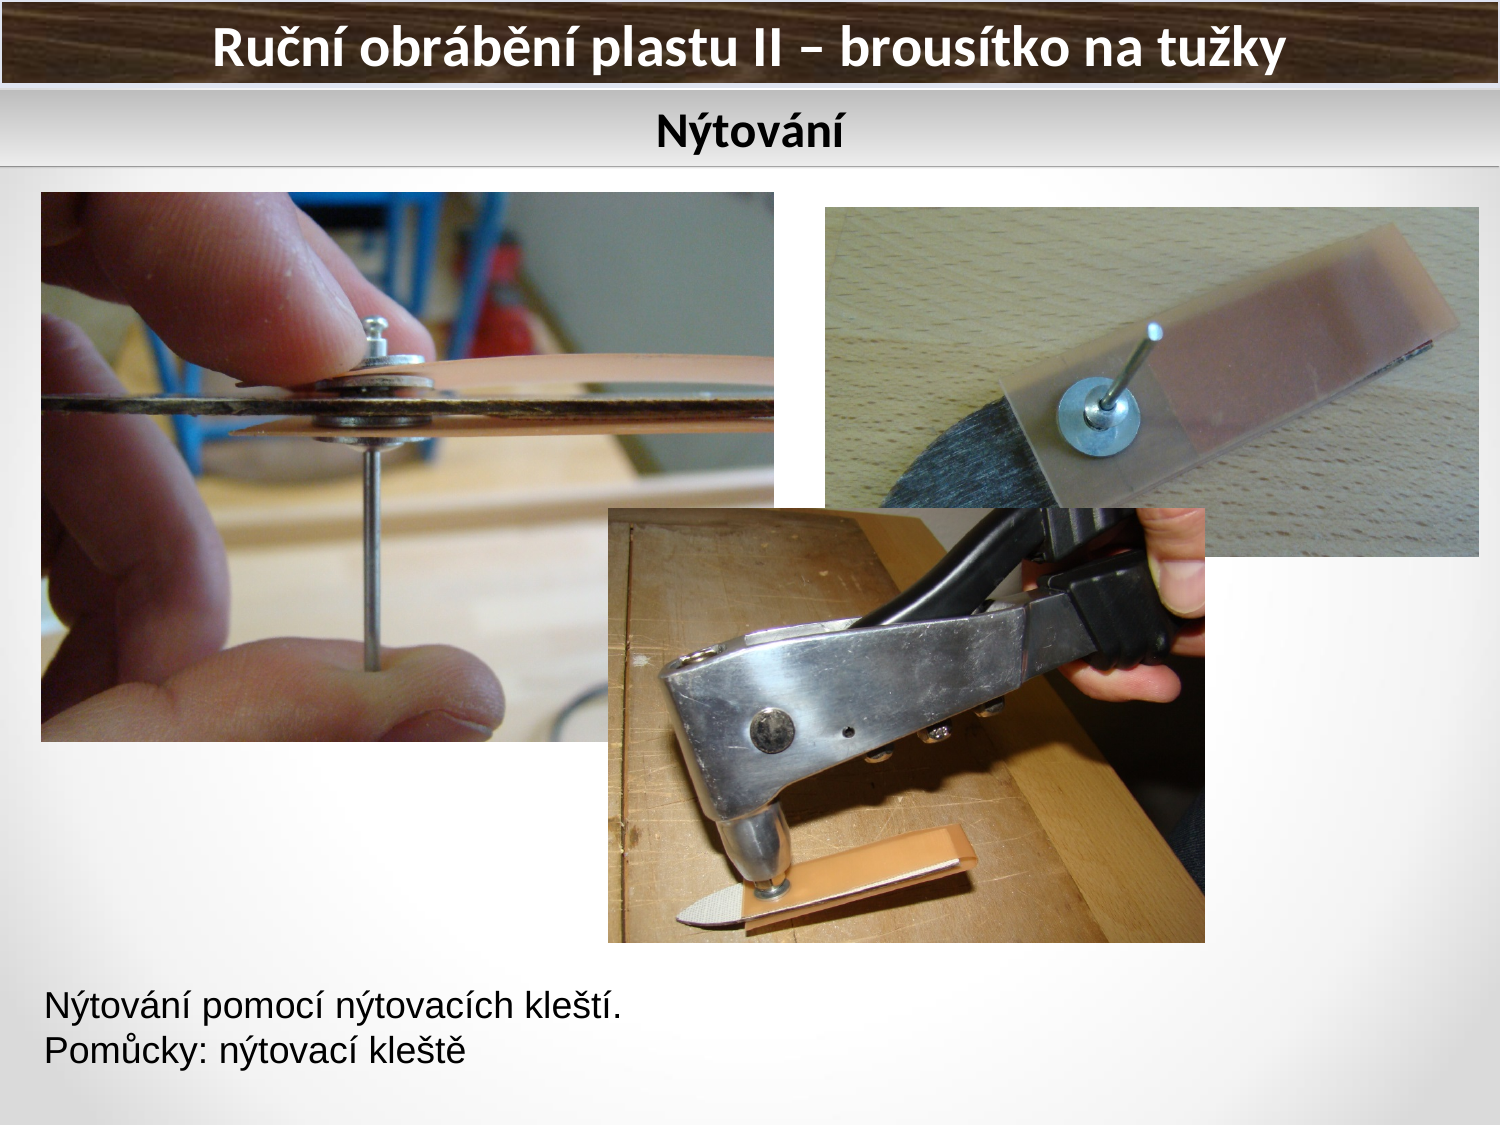

Ruční obrábění plastu II – brousítko na tužky
Nýtování
Nýtování pomocí nýtovacích kleští.
Pomůcky: nýtovací kleště